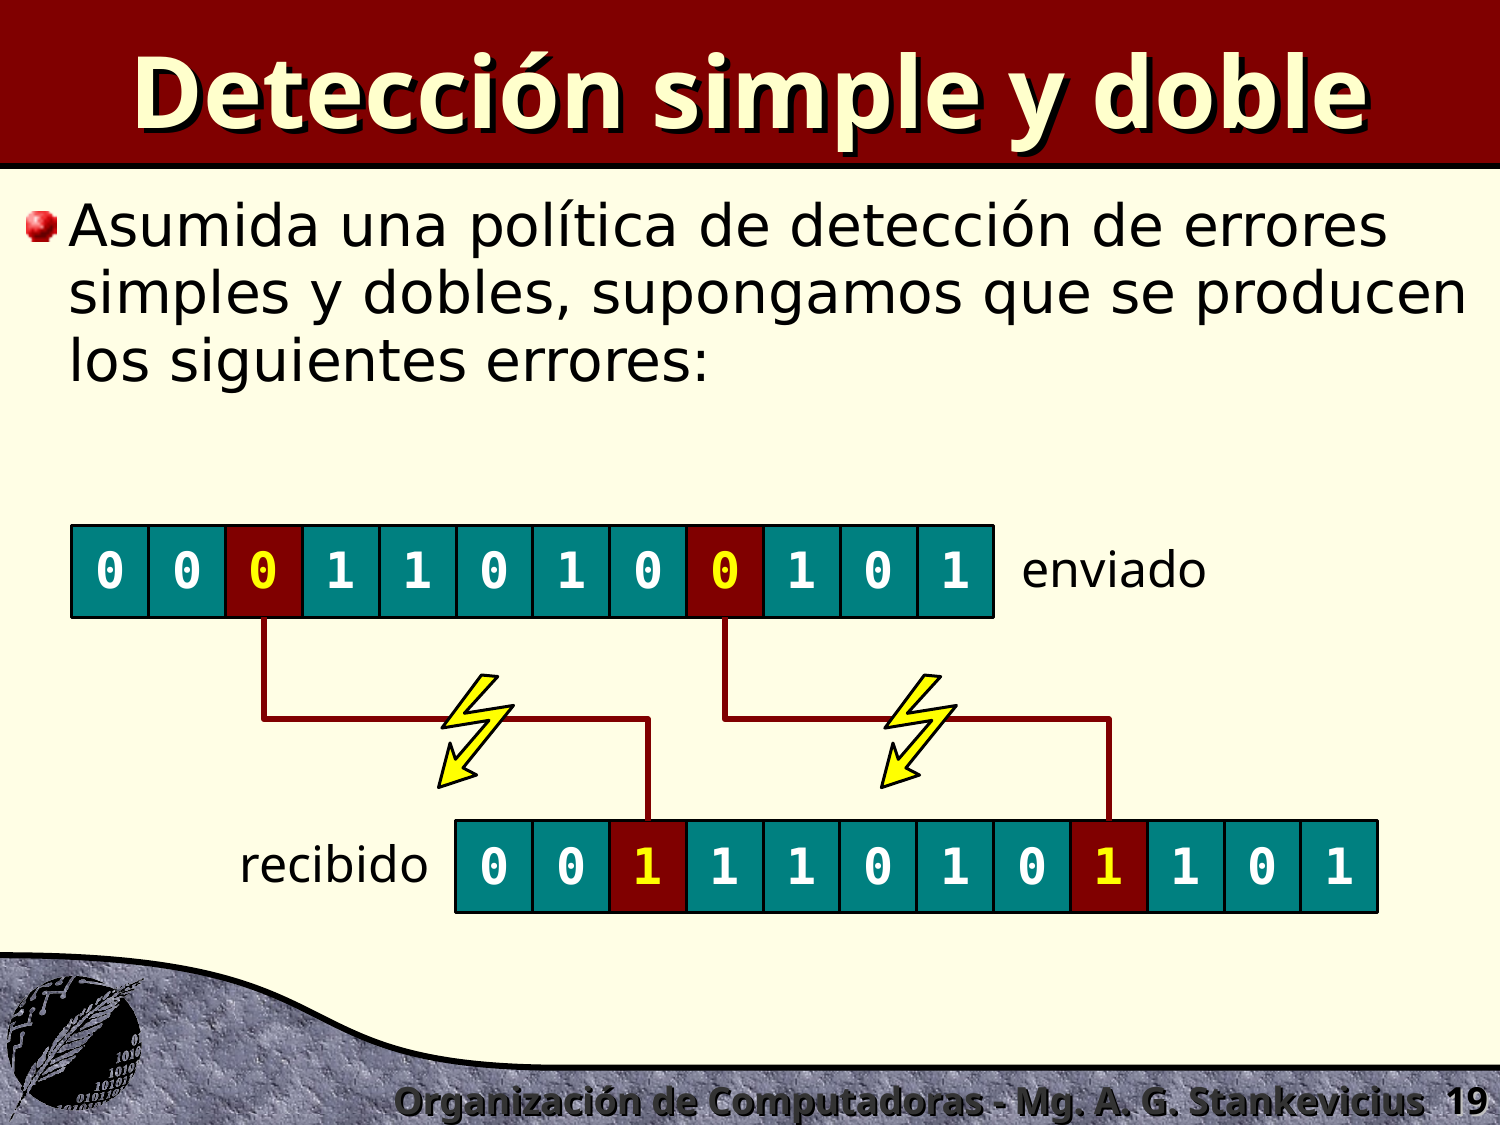

# Detección simple y doble
Asumida una política de detección de errores simples y dobles, supongamos que se producen los siguientes errores:
0
0
0
1
1
0
1
0
0
1
0
1
enviado
0
0
1
1
1
0
1
0
1
1
0
1
recibido
19